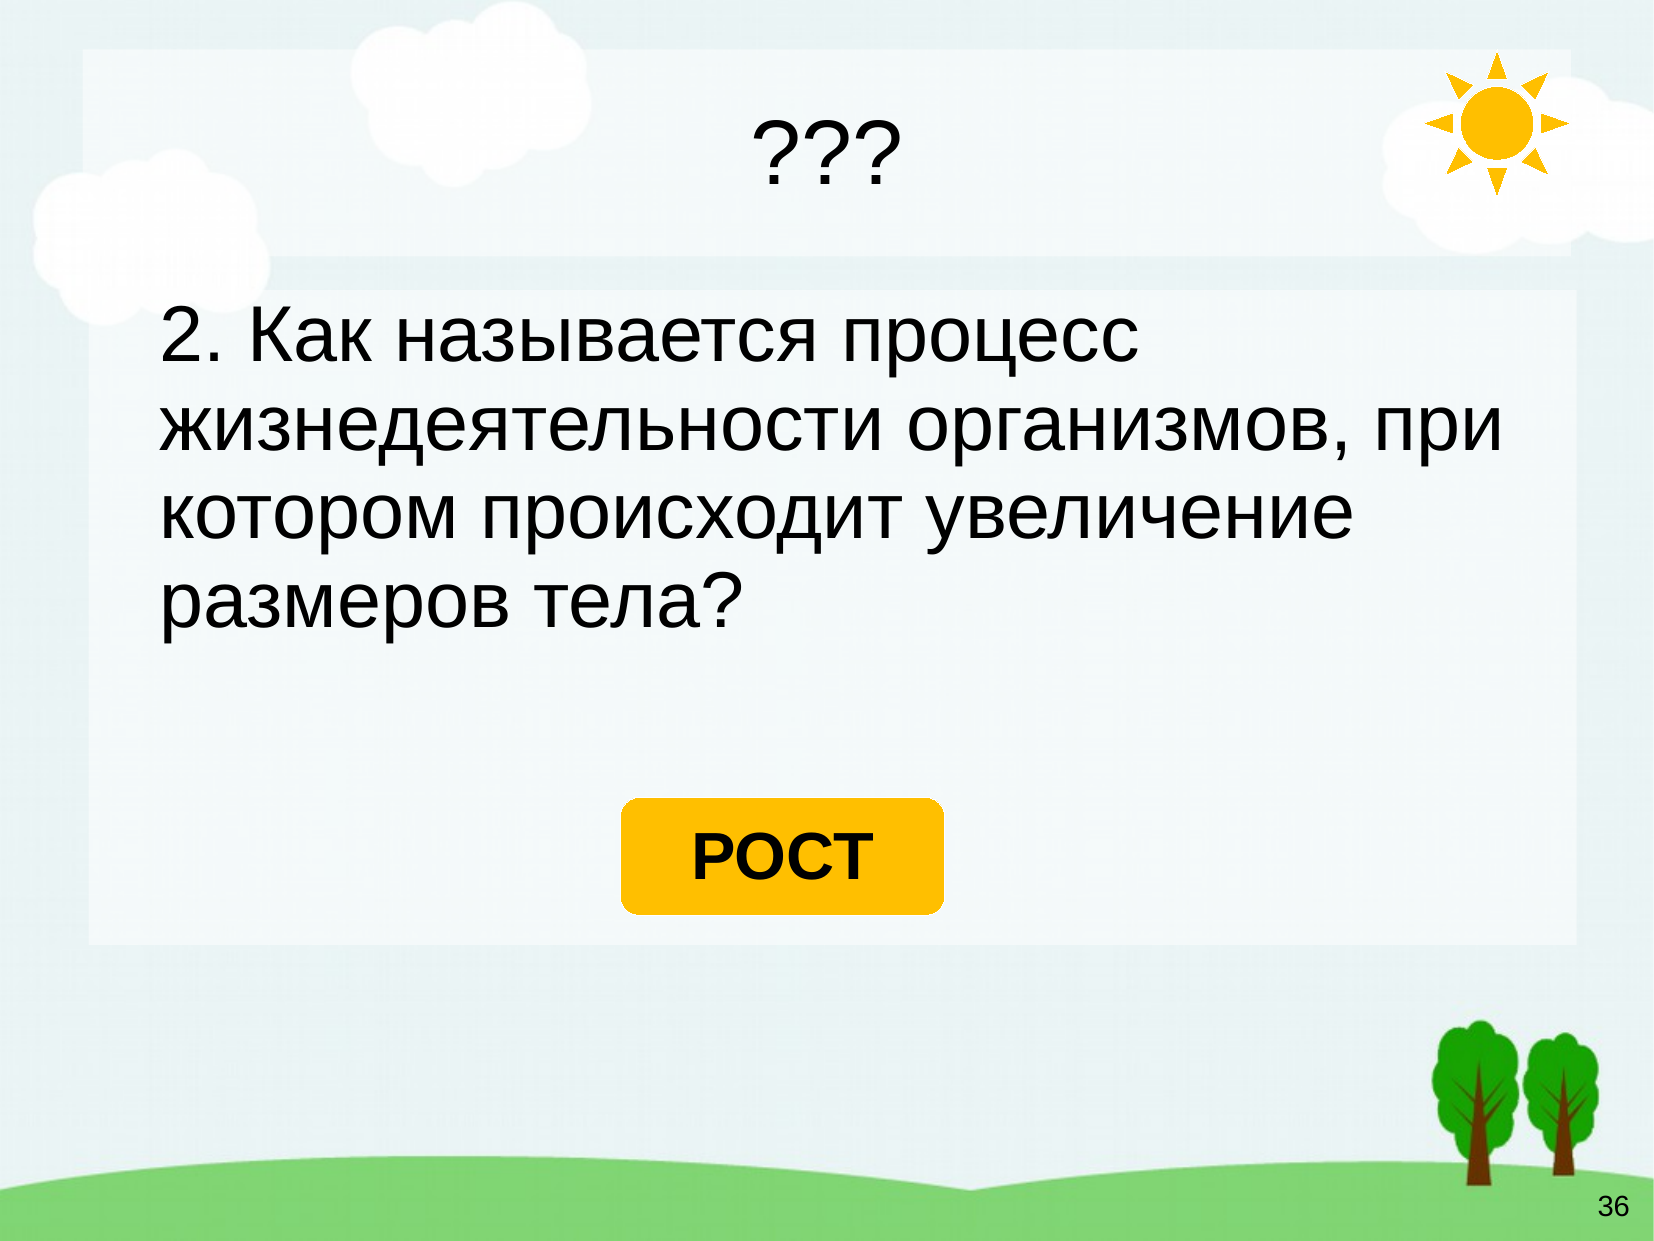

# ???
2. Как называется процесс жизнедеятельности организмов, при котором происходит увеличение размеров тела?
РОСТ
36